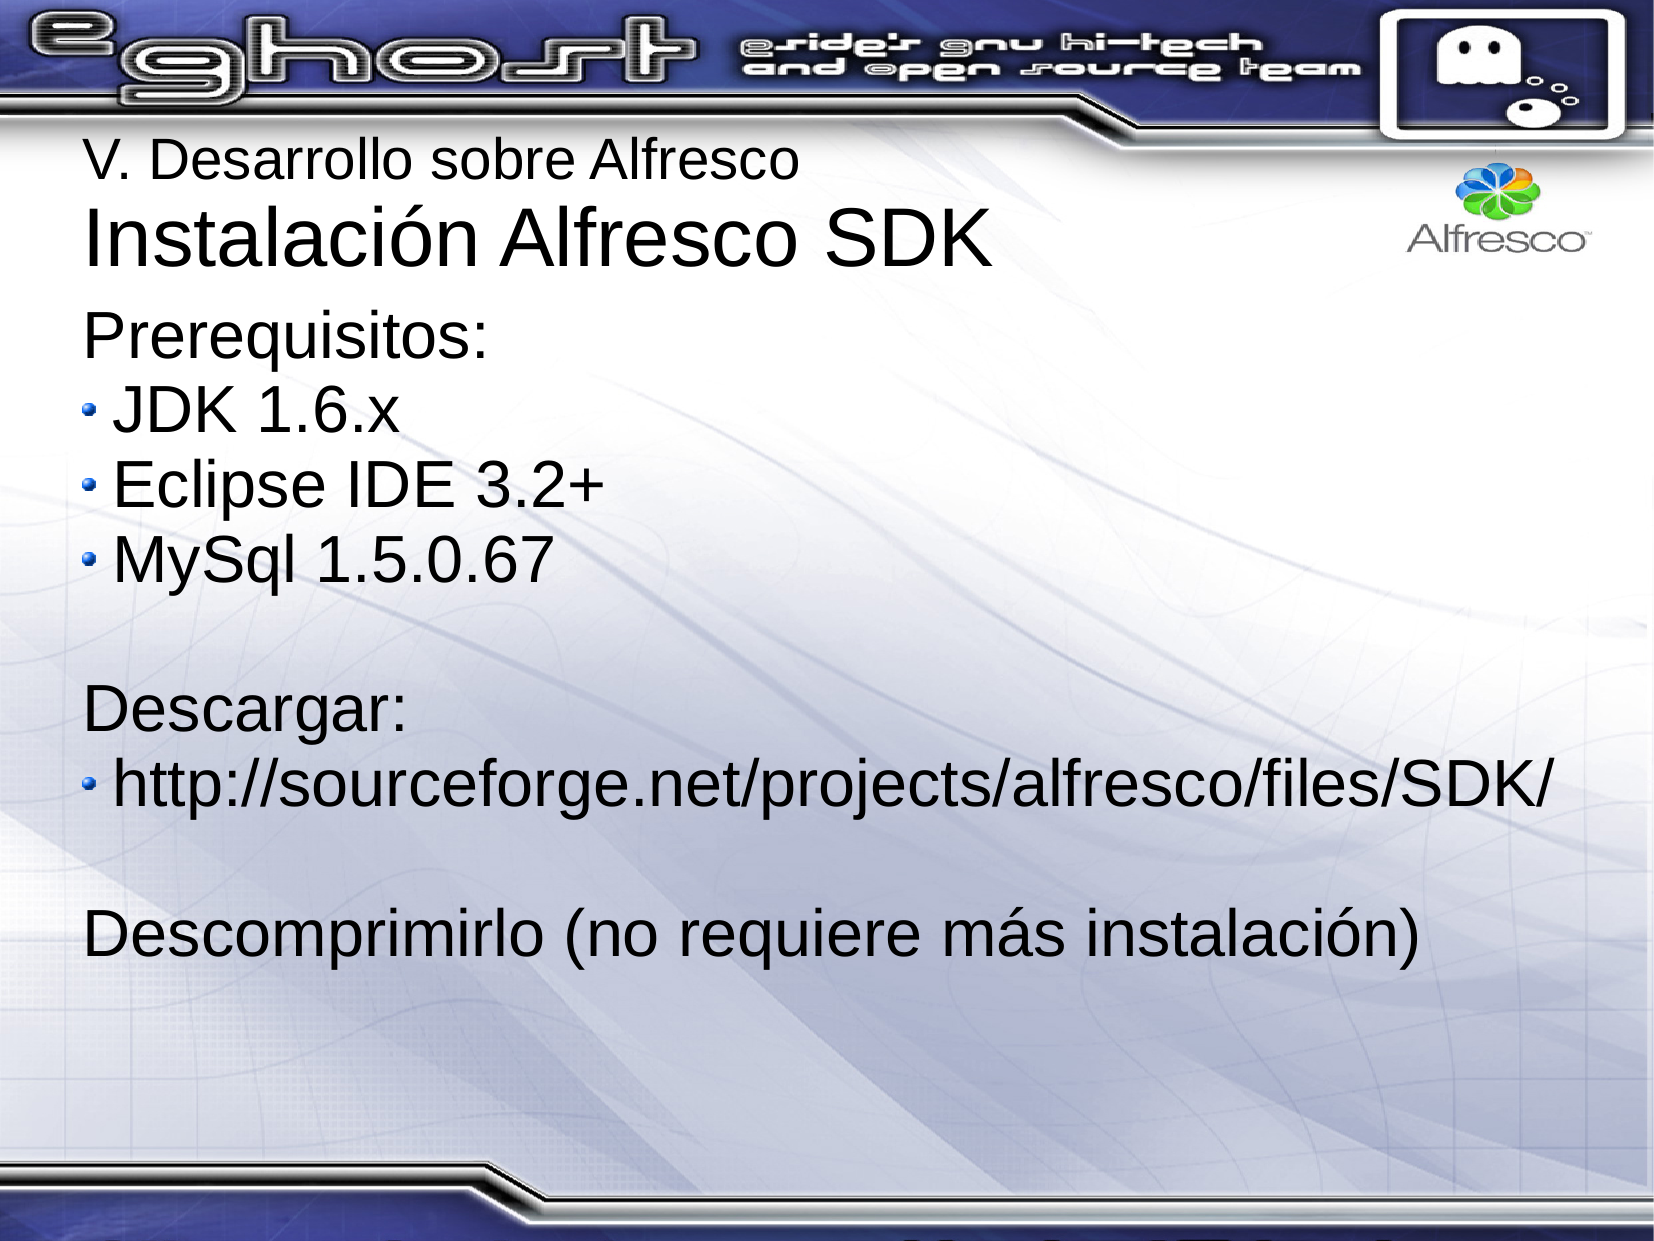

# V. Desarrollo sobre Alfresco Instalación Alfresco SDK
Prerequisitos:
JDK 1.6.x
Eclipse IDE 3.2+
MySql 1.5.0.67
Descargar:
http://sourceforge.net/projects/alfresco/files/SDK/
Descomprimirlo (no requiere más instalación)